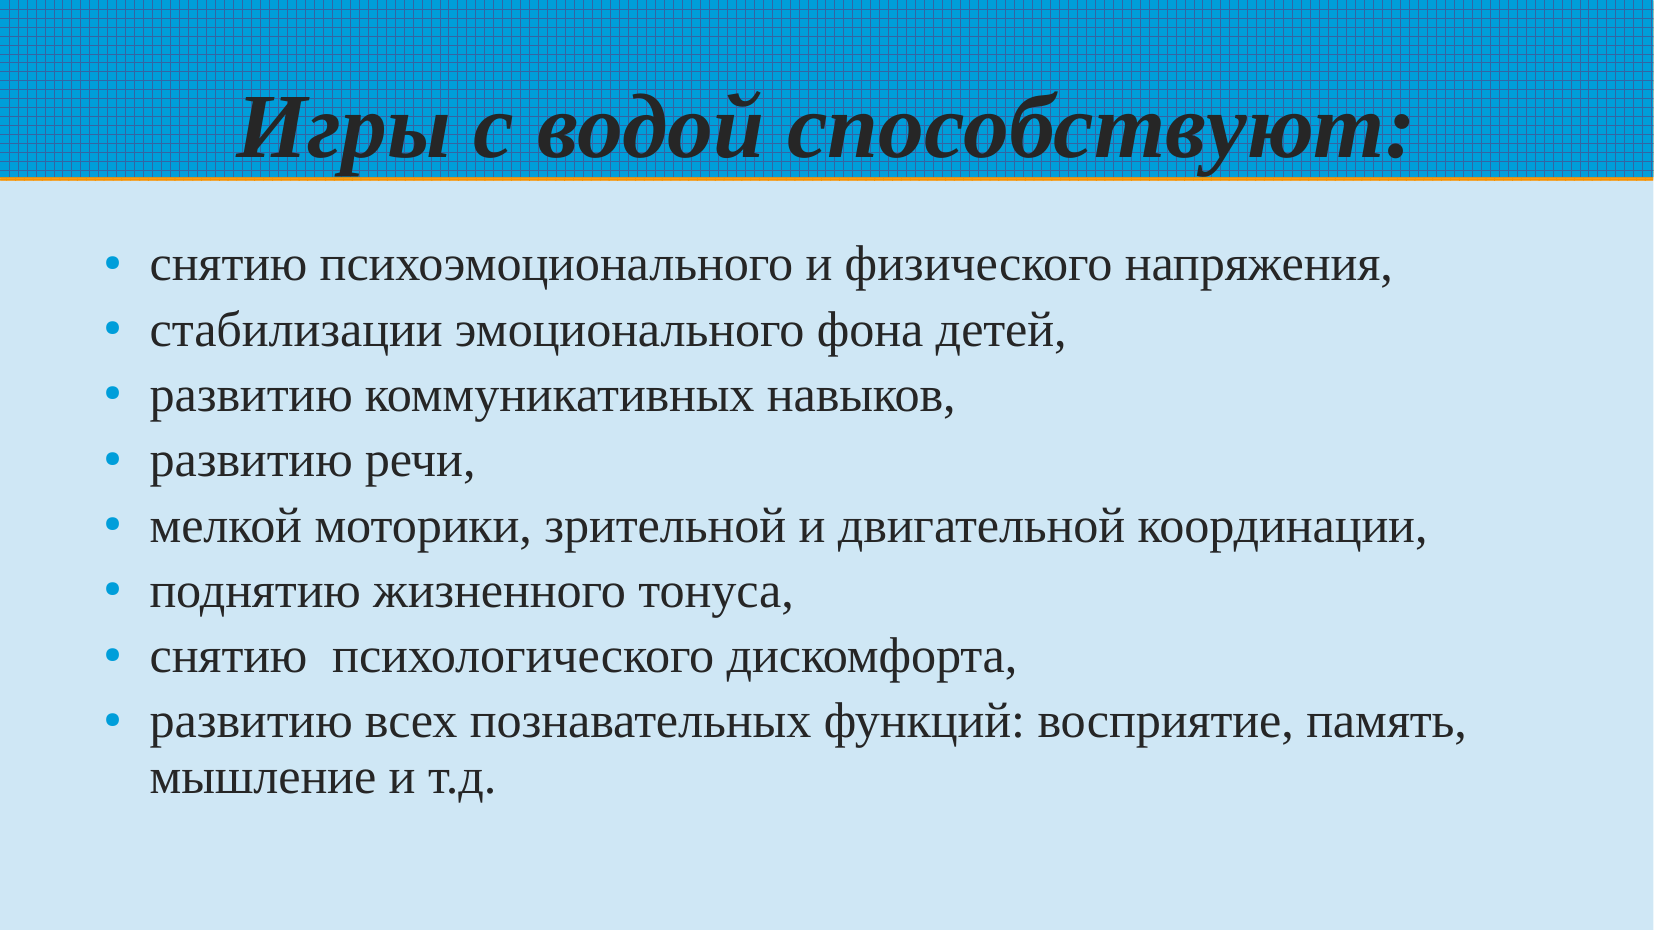

# Игры с водой способствуют:
снятию психоэмоционального и физического напряжения,
стабилизации эмоционального фона детей,
развитию коммуникативных навыков,
развитию речи,
мелкой моторики, зрительной и двигательной координации,
поднятию жизненного тонуса,
снятию  психологического дискомфорта,
развитию всех познавательных функций: восприятие, память, мышление и т.д.